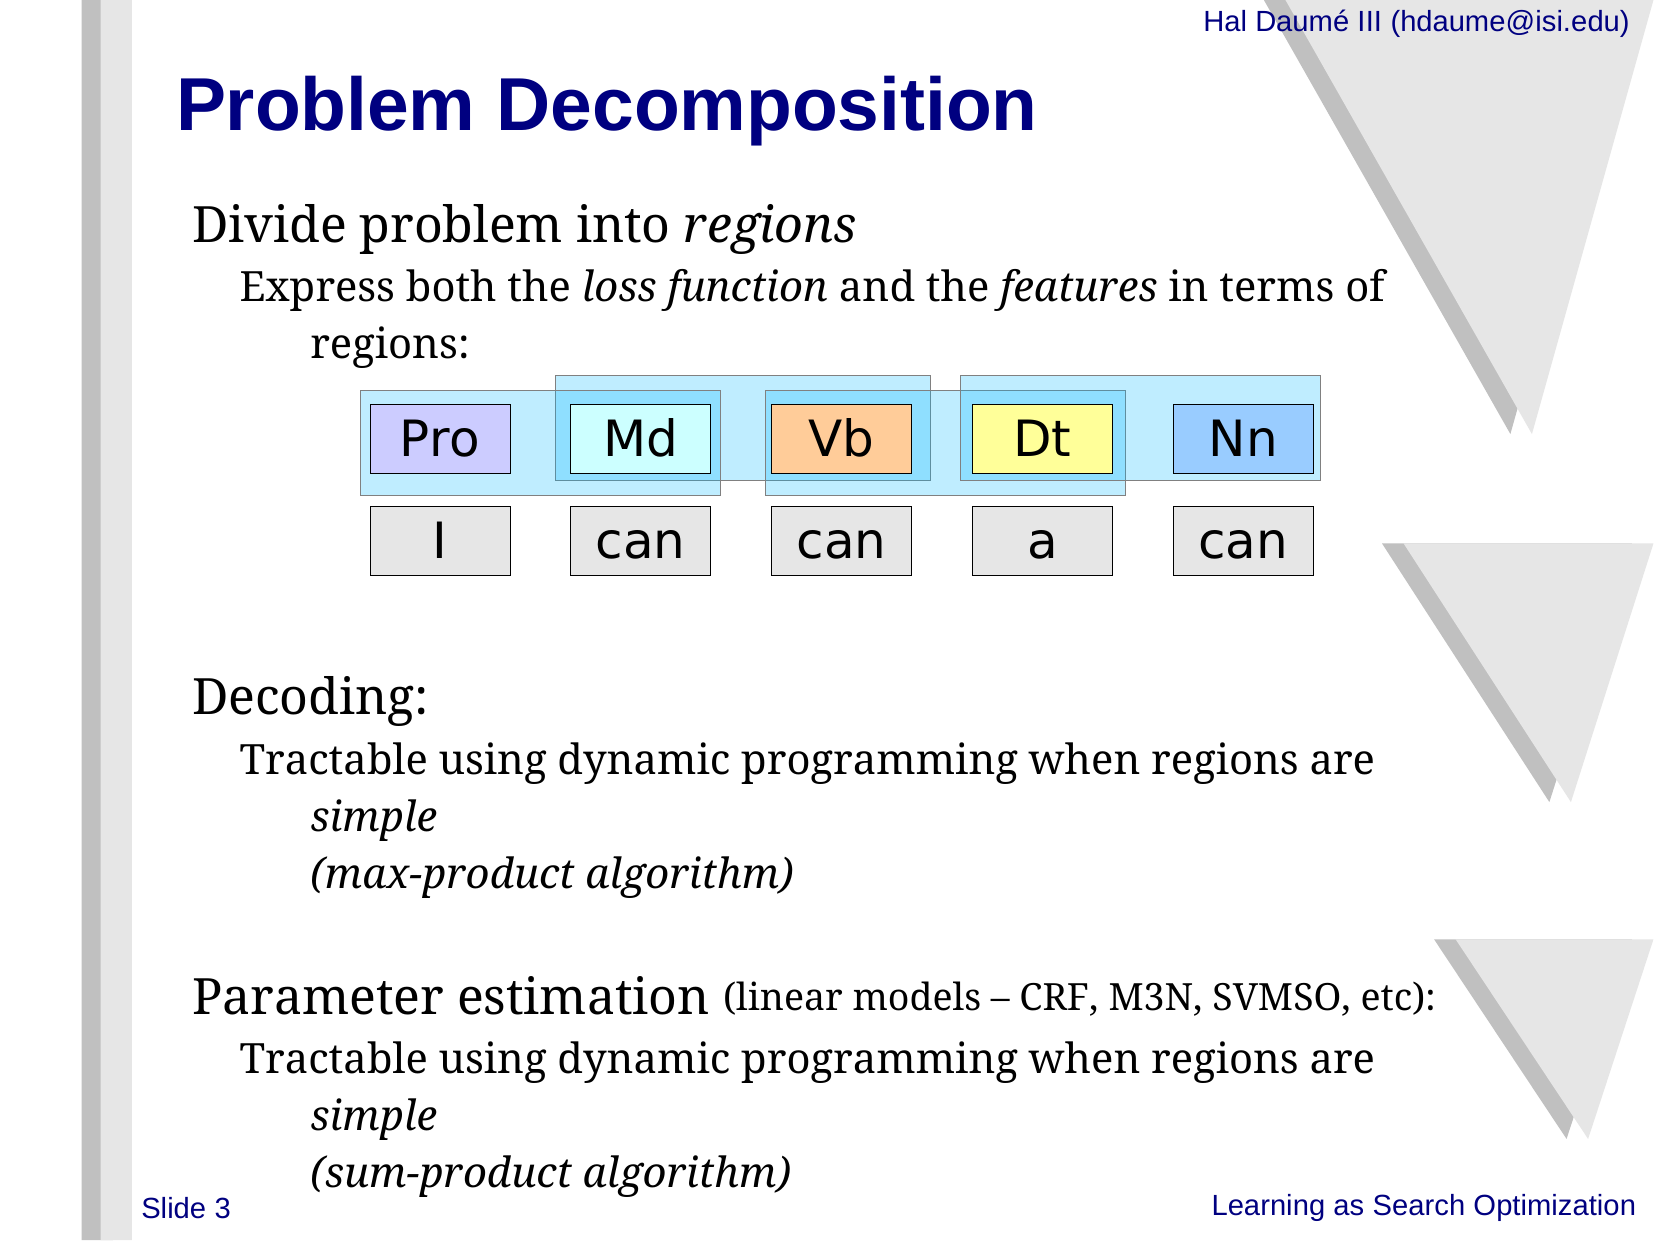

# Problem Decomposition
Divide problem into regions
Express both the loss function and the features in terms of regions:
Pro
Md
Vb
Dt
Nn
I
can
can
a
can
Decoding:
Tractable using dynamic programming when regions are simple
(max-product algorithm)
Parameter estimation (linear models – CRF, M3N, SVMSO, etc):
Tractable using dynamic programming when regions are simple
(sum-product algorithm)